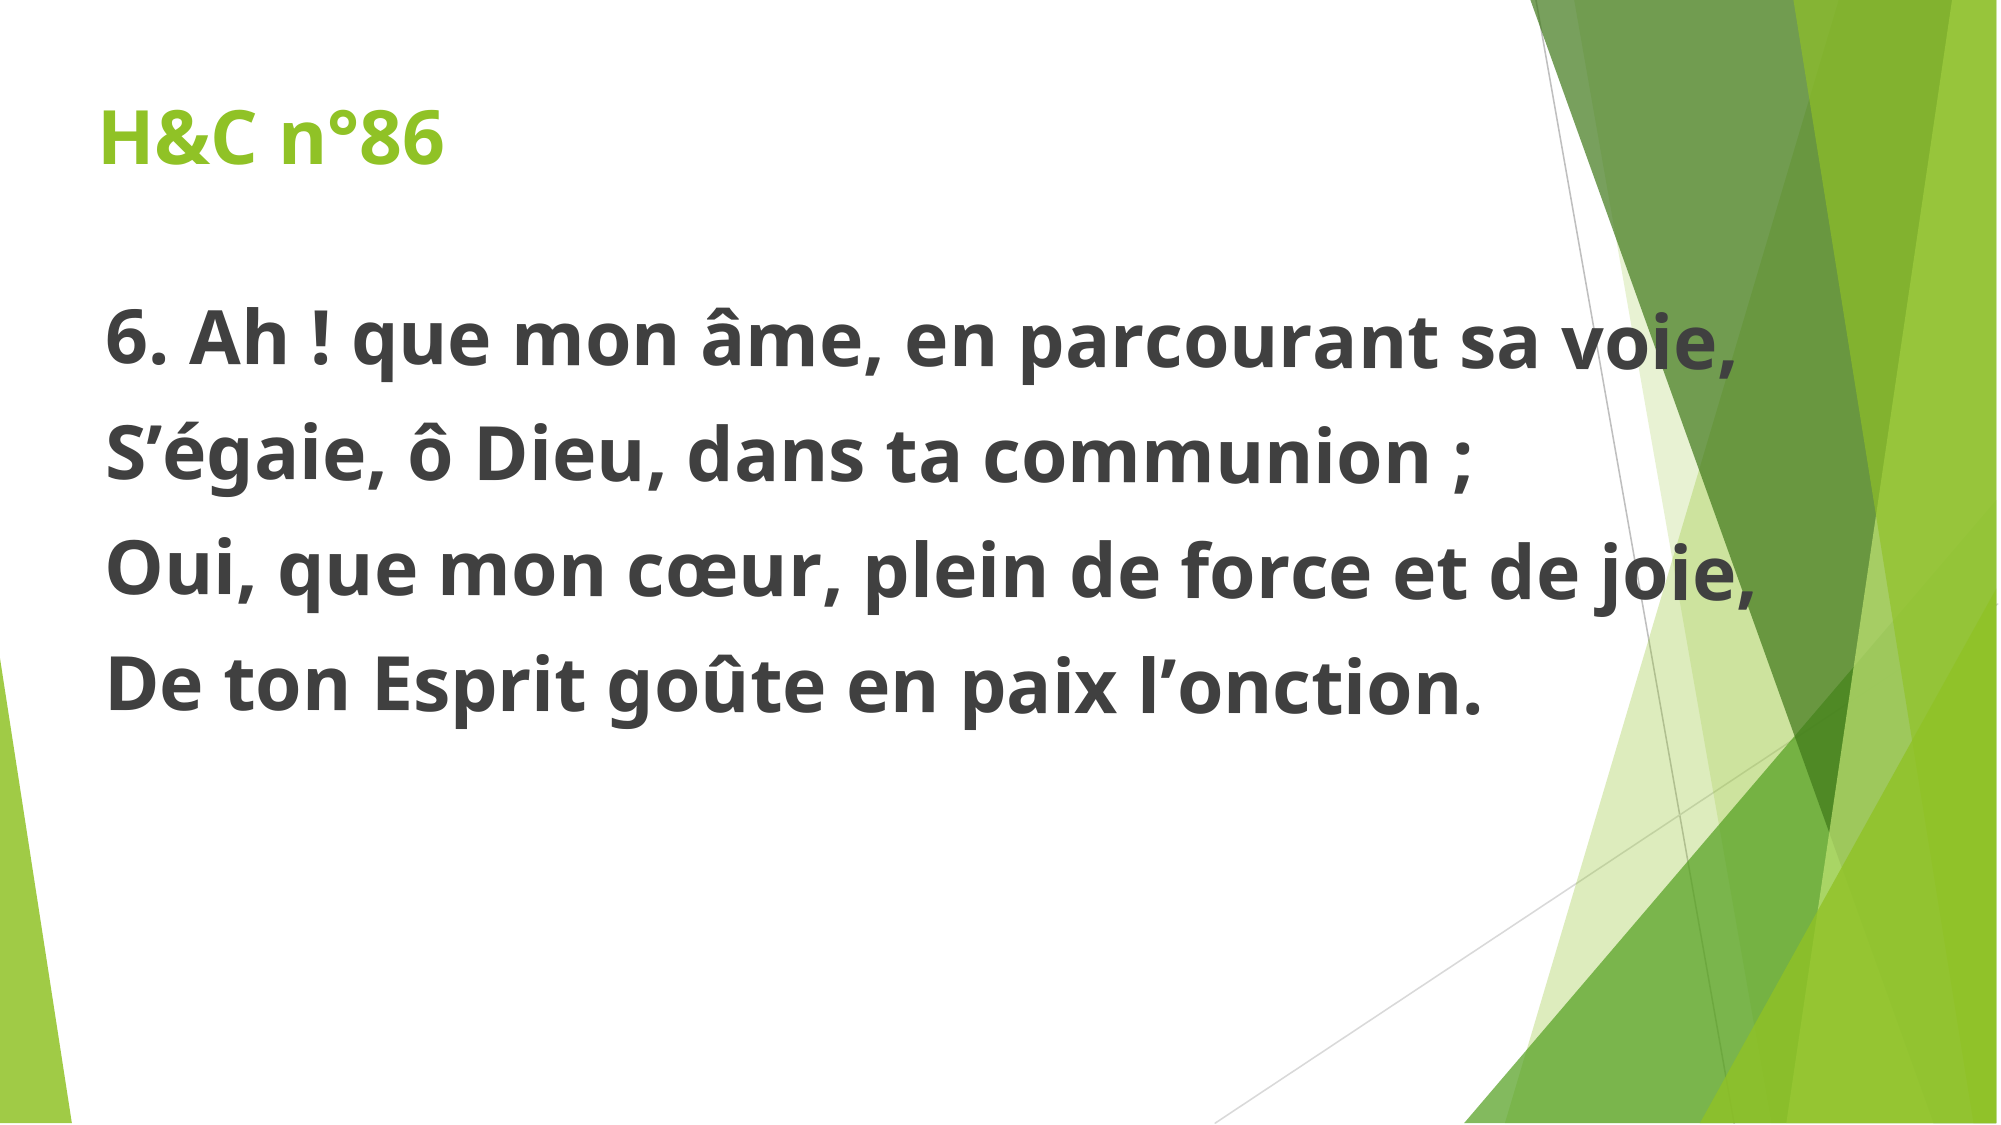

H&C n°86
6. Ah ! que mon âme, en parcourant sa voie,
S’égaie, ô Dieu, dans ta communion ;
Oui, que mon cœur, plein de force et de joie,
De ton Esprit goûte en paix l’onction.